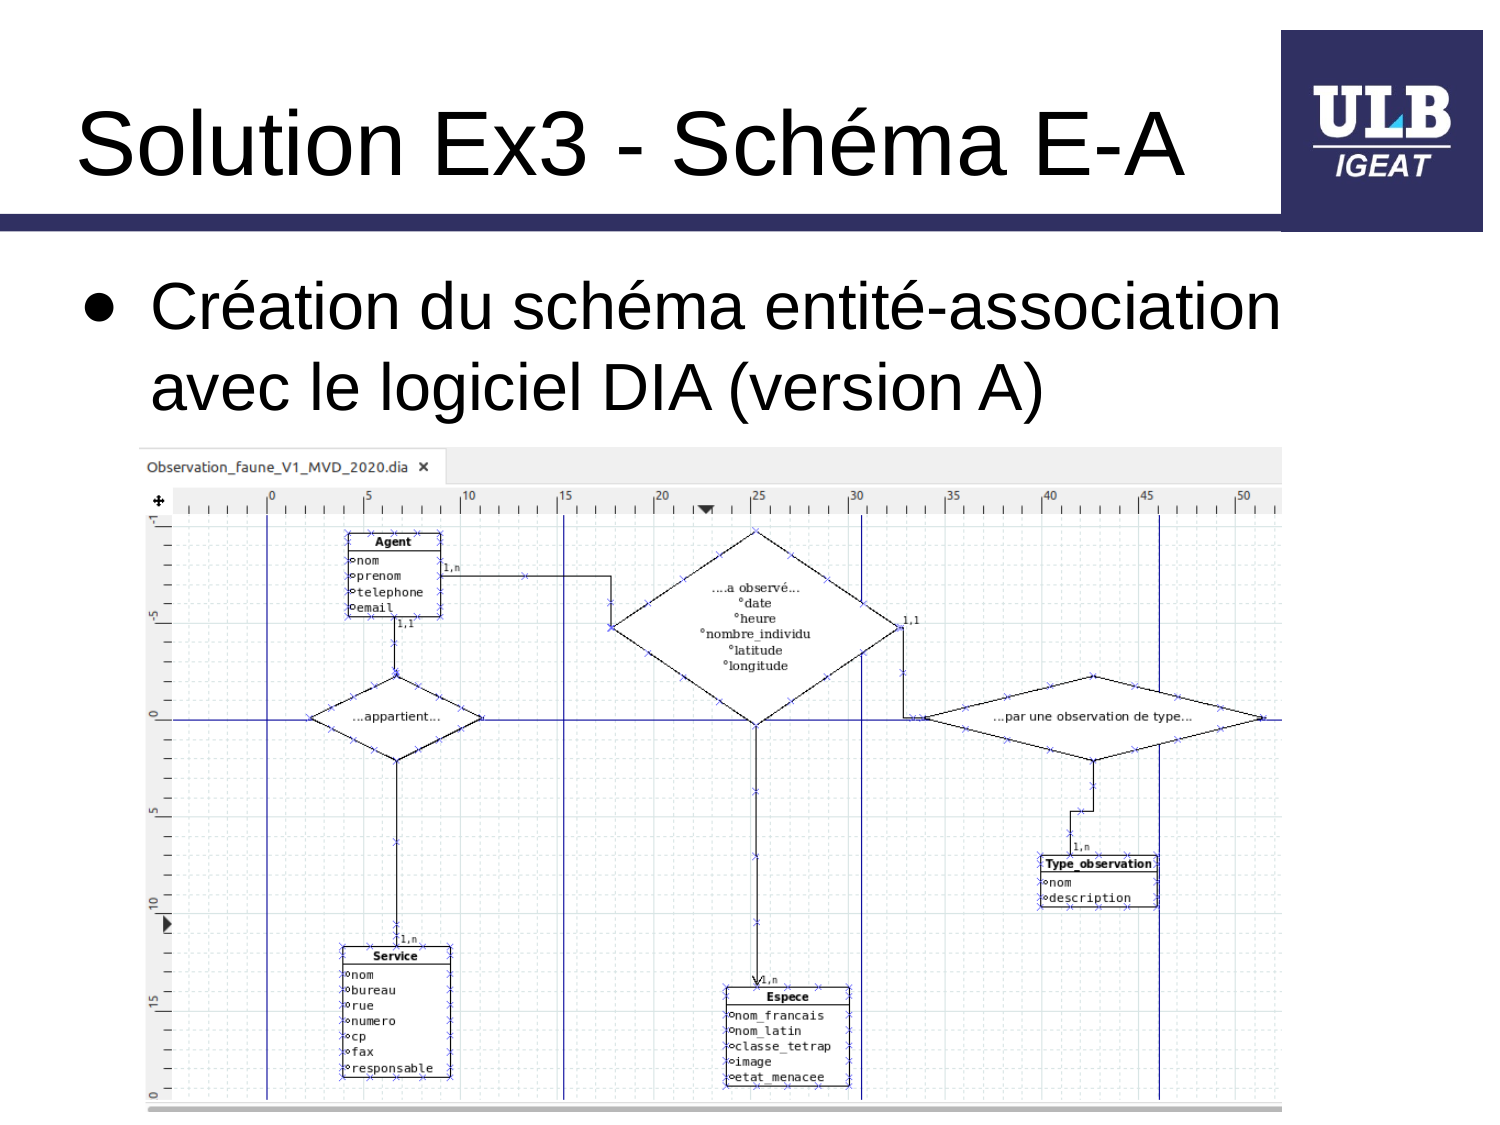

# Solution Ex3 - Schéma E-A
Création du schéma entité-association avec le logiciel DIA (version A)